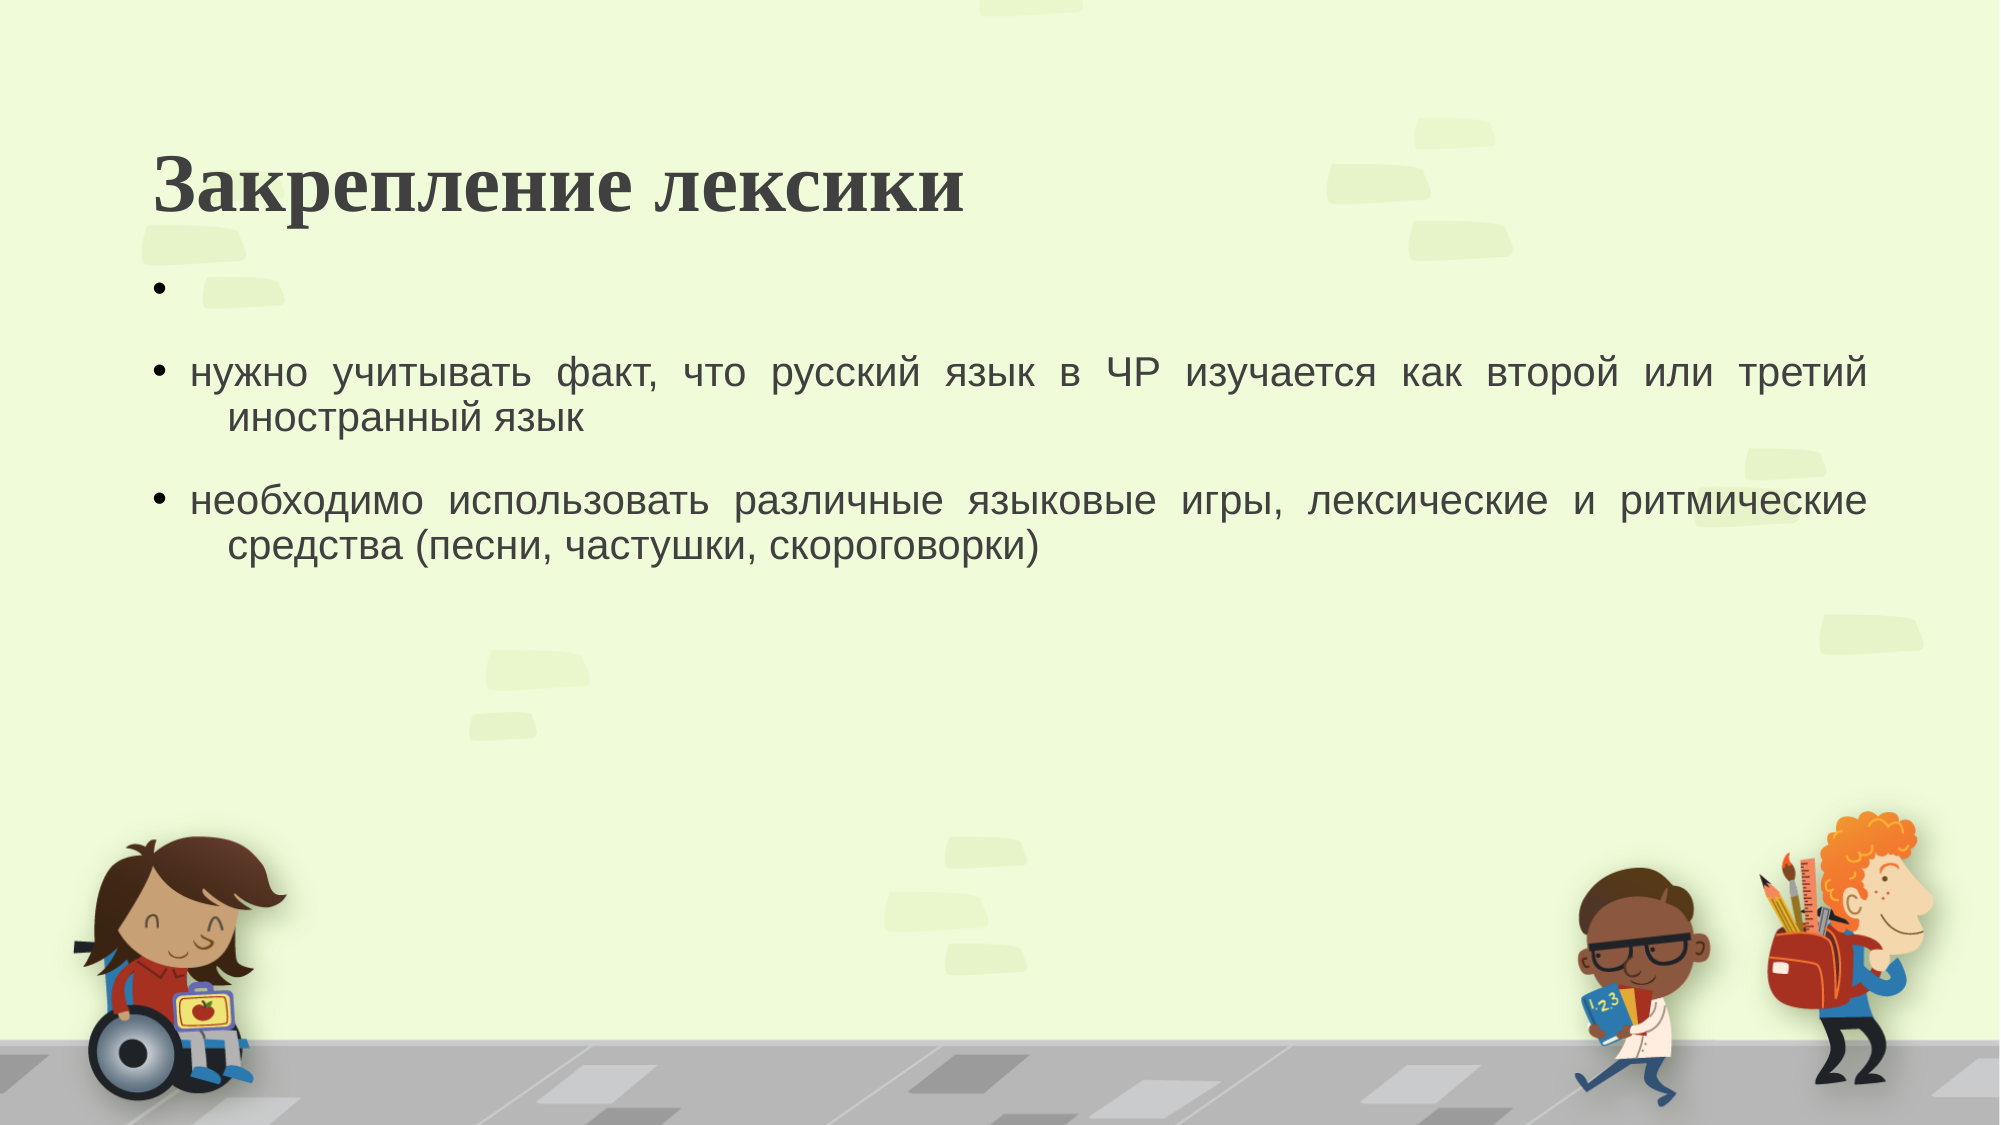

# Закрепление лексики
нужно учитывать факт, что русский язык в ЧР изучается как второй или третий иностранный язык
необходимо использовать различные языковые игры, лексические и ритмические средства (песни, частушки, скороговорки)